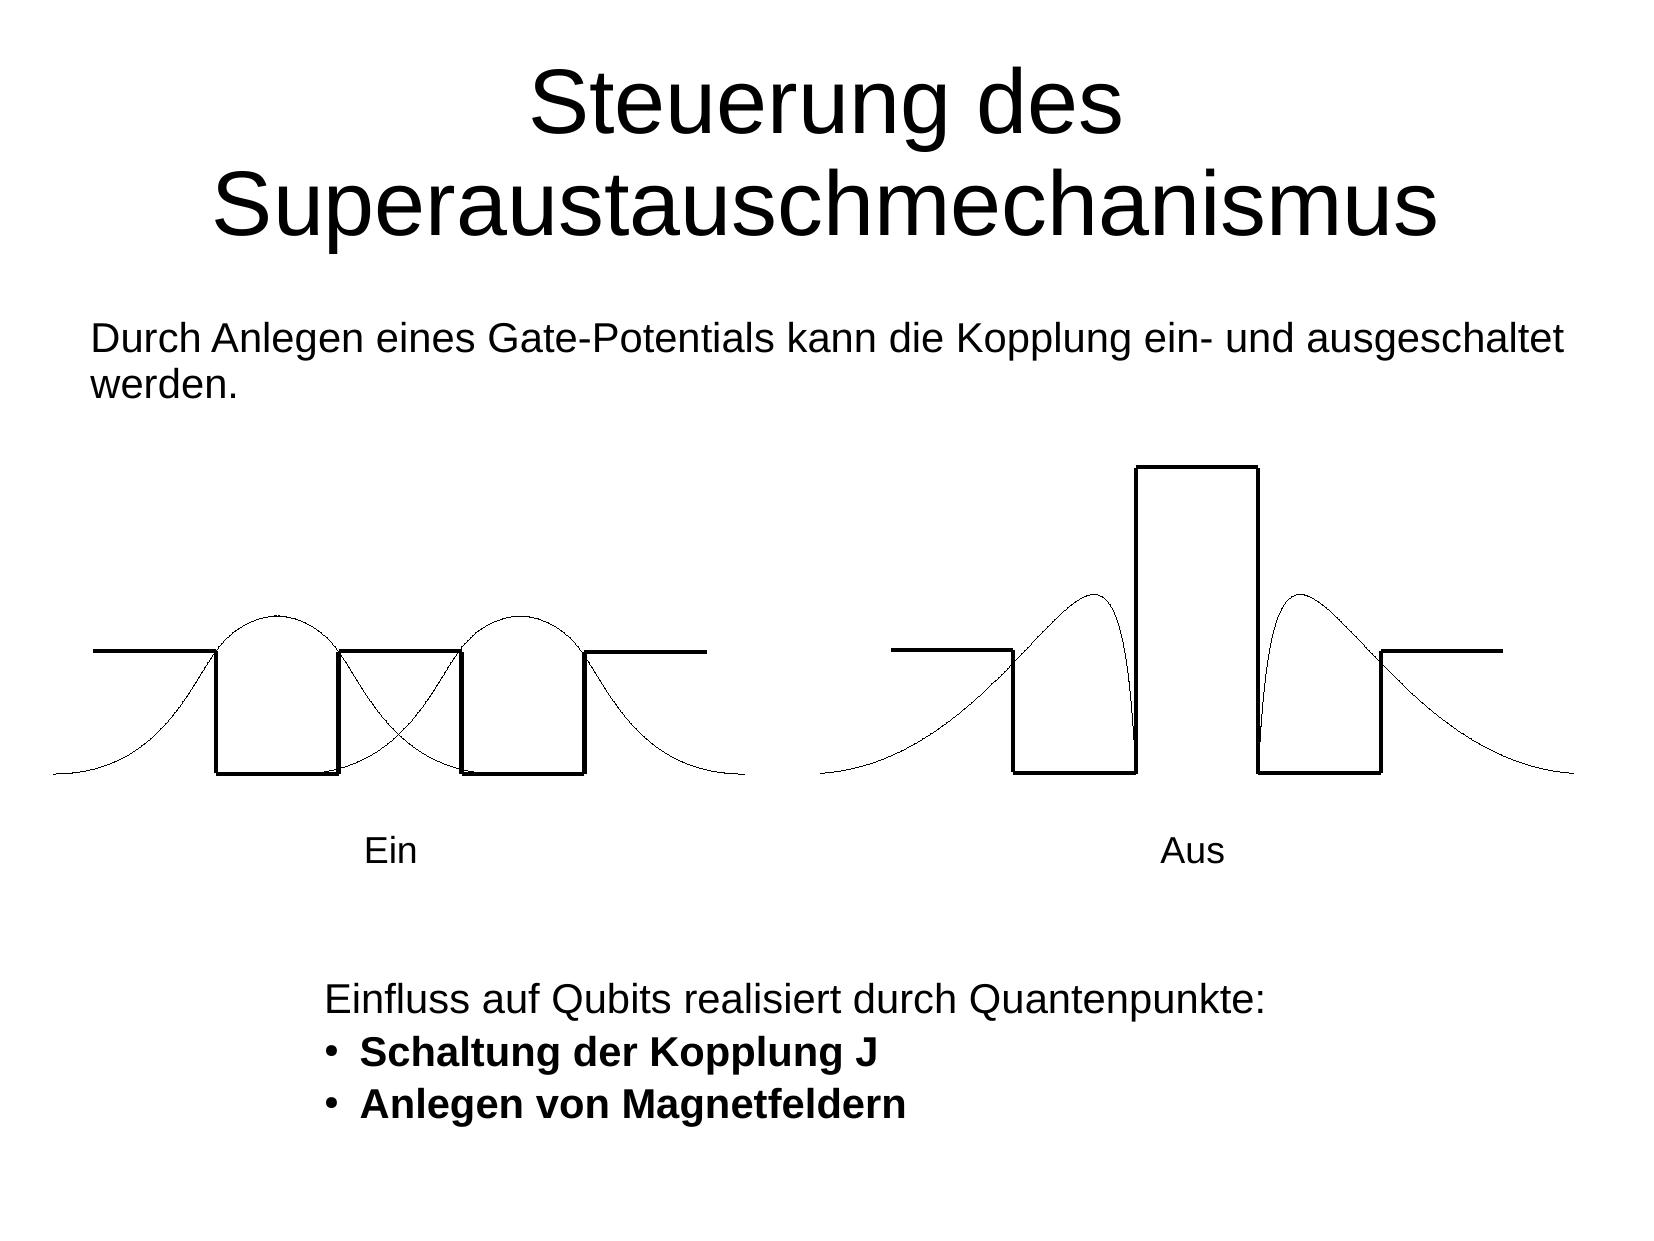

# Steuerung des Superaustauschmechanismus
Durch Anlegen eines Gate-Potentials kann die Kopplung ein- und ausgeschaltet
werden.
Ein
Aus
Einfluss auf Qubits realisiert durch Quantenpunkte:
Schaltung der Kopplung J
Anlegen von Magnetfeldern